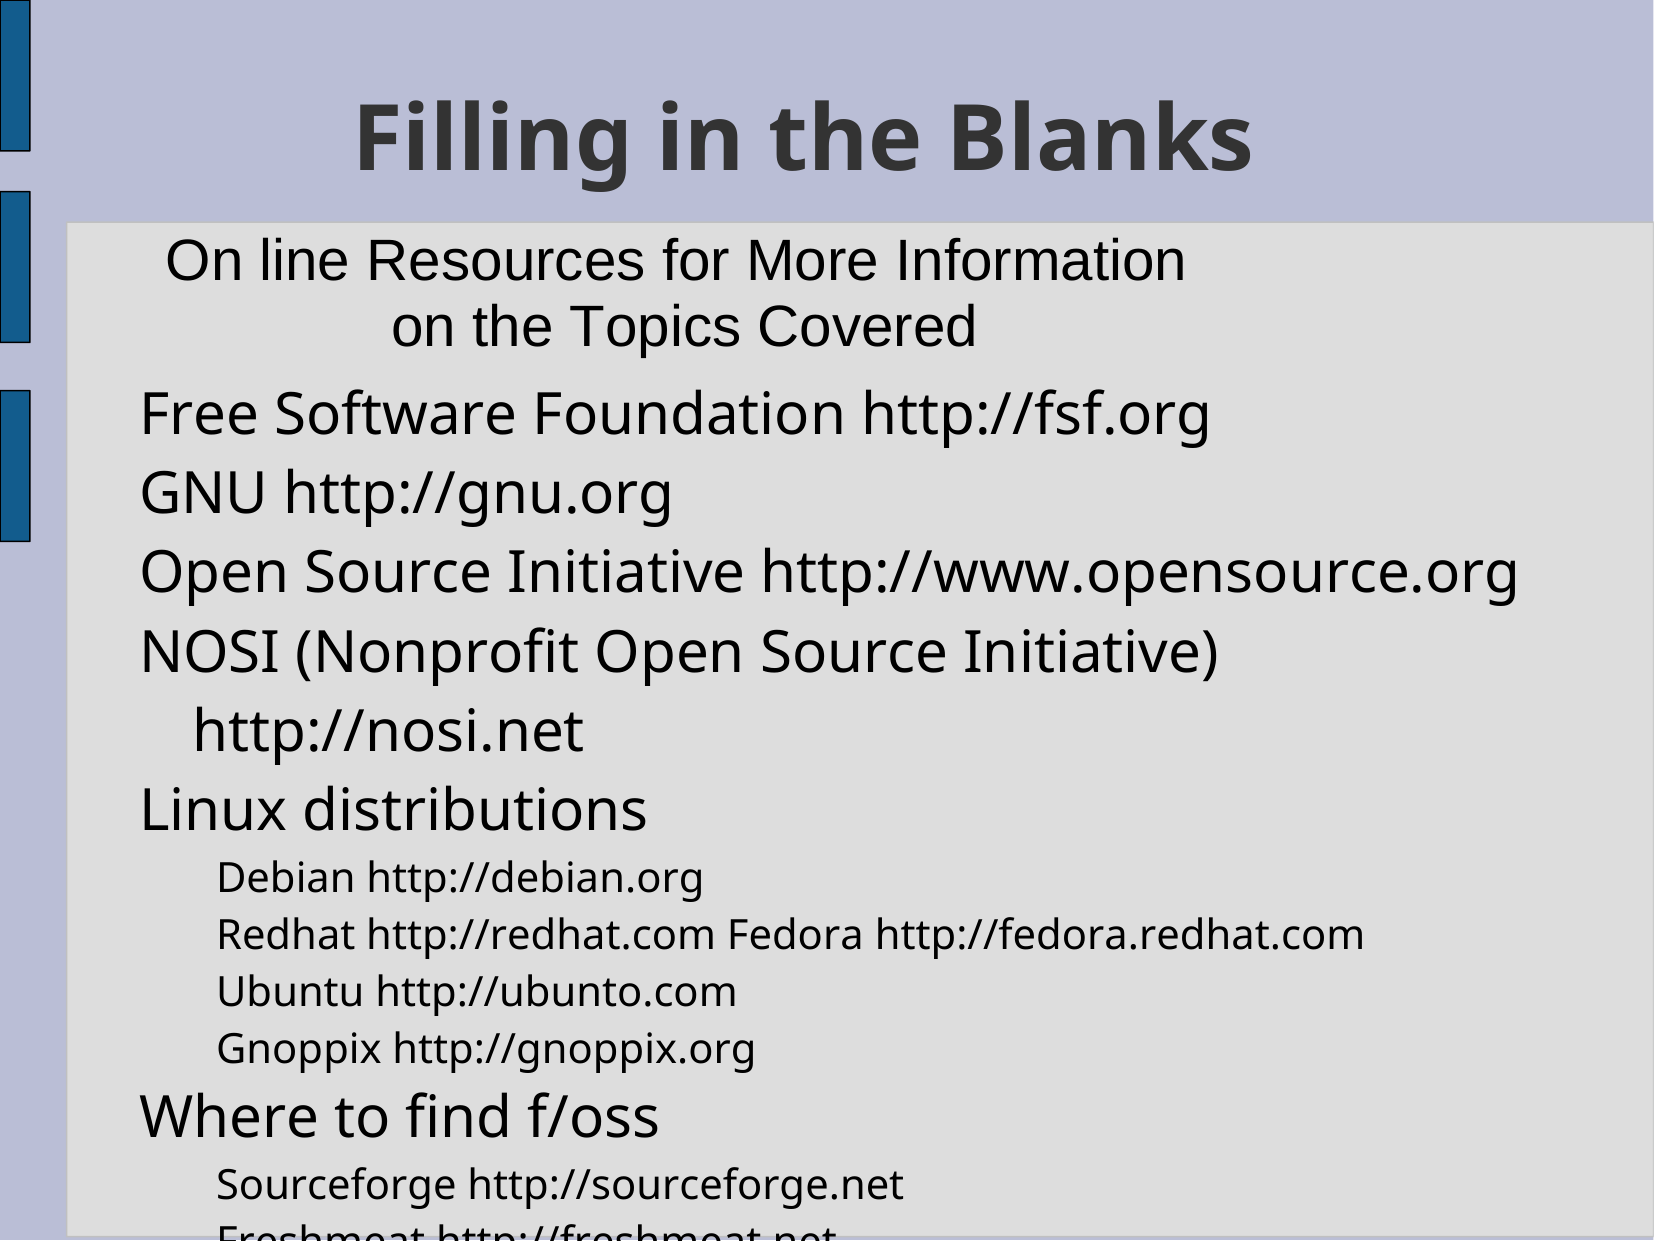

# Filling in the Blanks
On line Resources for More Information
on the Topics Covered
Free Software Foundation http://fsf.org
GNU http://gnu.org
Open Source Initiative http://www.opensource.org
NOSI (Nonprofit Open Source Initiative) http://nosi.net
Linux distributions
Debian http://debian.org
Redhat http://redhat.com Fedora http://fedora.redhat.com
Ubuntu http://ubunto.com
Gnoppix http://gnoppix.org
Where to find f/oss
Sourceforge http://sourceforge.net
Freshmeat http://freshmeat.net